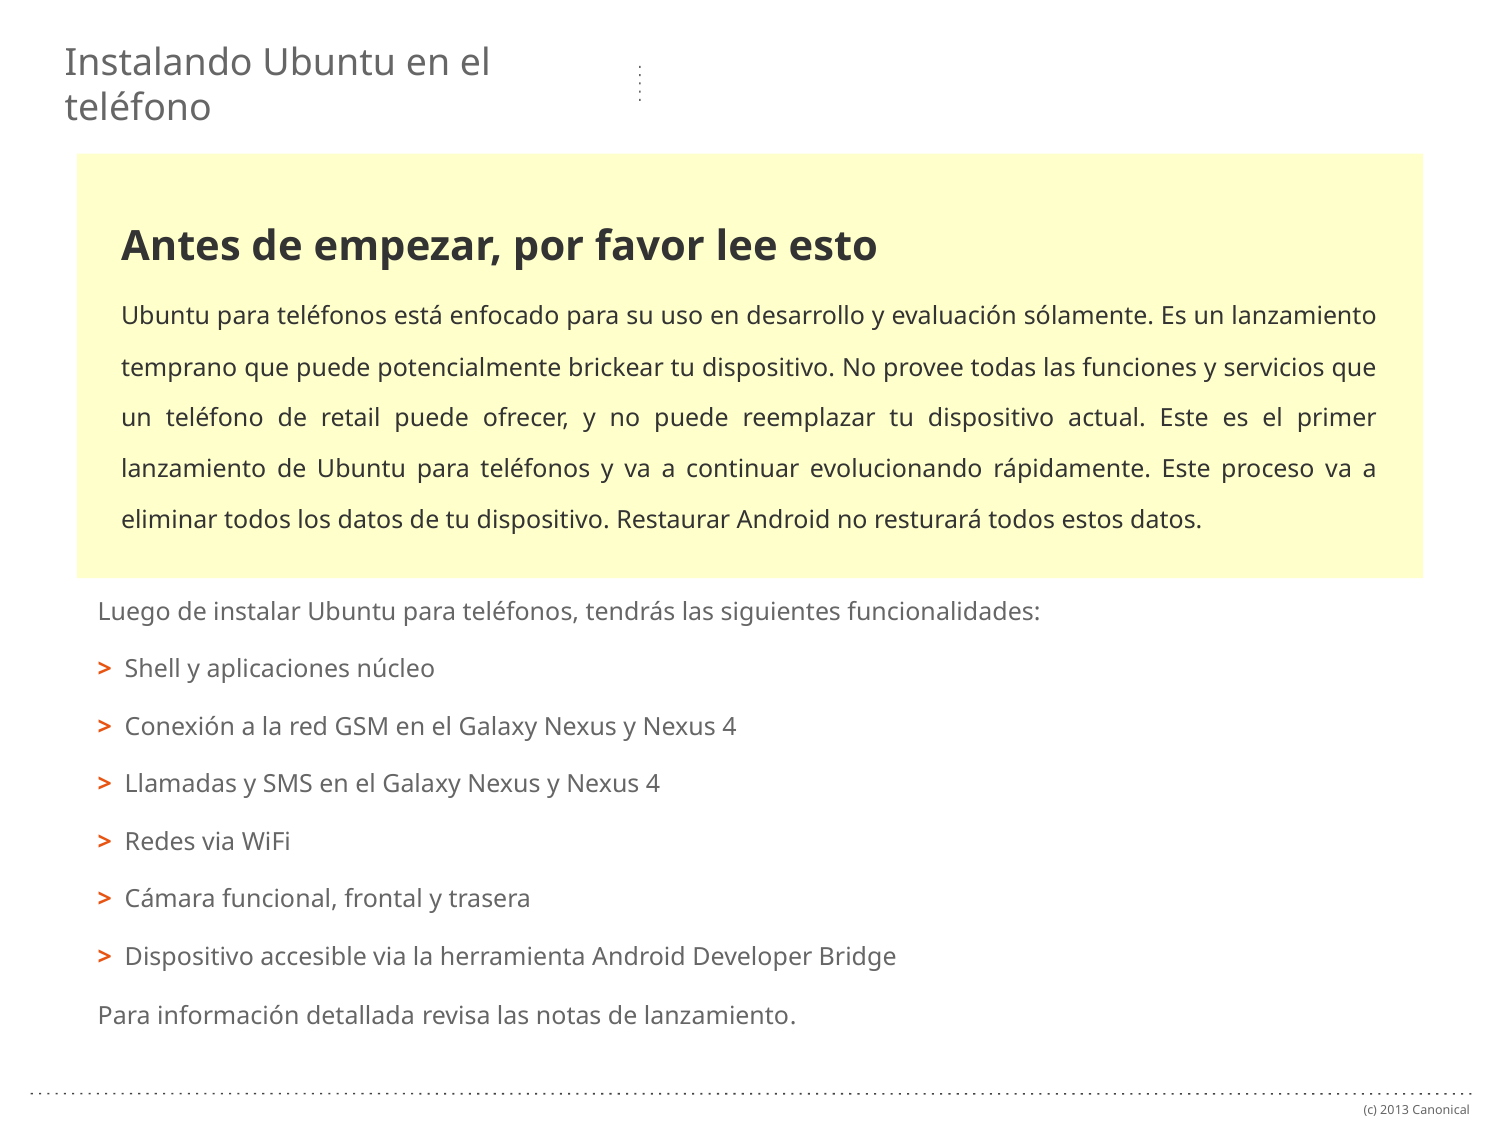

Instalando Ubuntu en el teléfono
Antes de empezar, por favor lee esto
Ubuntu para teléfonos está enfocado para su uso en desarrollo y evaluación sólamente. Es un lanzamiento temprano que puede potencialmente brickear tu dispositivo. No provee todas las funciones y servicios que un teléfono de retail puede ofrecer, y no puede reemplazar tu dispositivo actual. Este es el primer lanzamiento de Ubuntu para teléfonos y va a continuar evolucionando rápidamente. Este proceso va a eliminar todos los datos de tu dispositivo. Restaurar Android no resturará todos estos datos.
# Qué esperar luego de la instalación
Luego de instalar Ubuntu para teléfonos, tendrás las siguientes funcionalidades:
> Shell y aplicaciones núcleo
> Conexión a la red GSM en el Galaxy Nexus y Nexus 4
> Llamadas y SMS en el Galaxy Nexus y Nexus 4
> Redes via WiFi
> Cámara funcional, frontal y trasera
> Dispositivo accesible via la herramienta Android Developer Bridge
Para información detallada revisa las notas de lanzamiento.
(c) 2013 Canonical